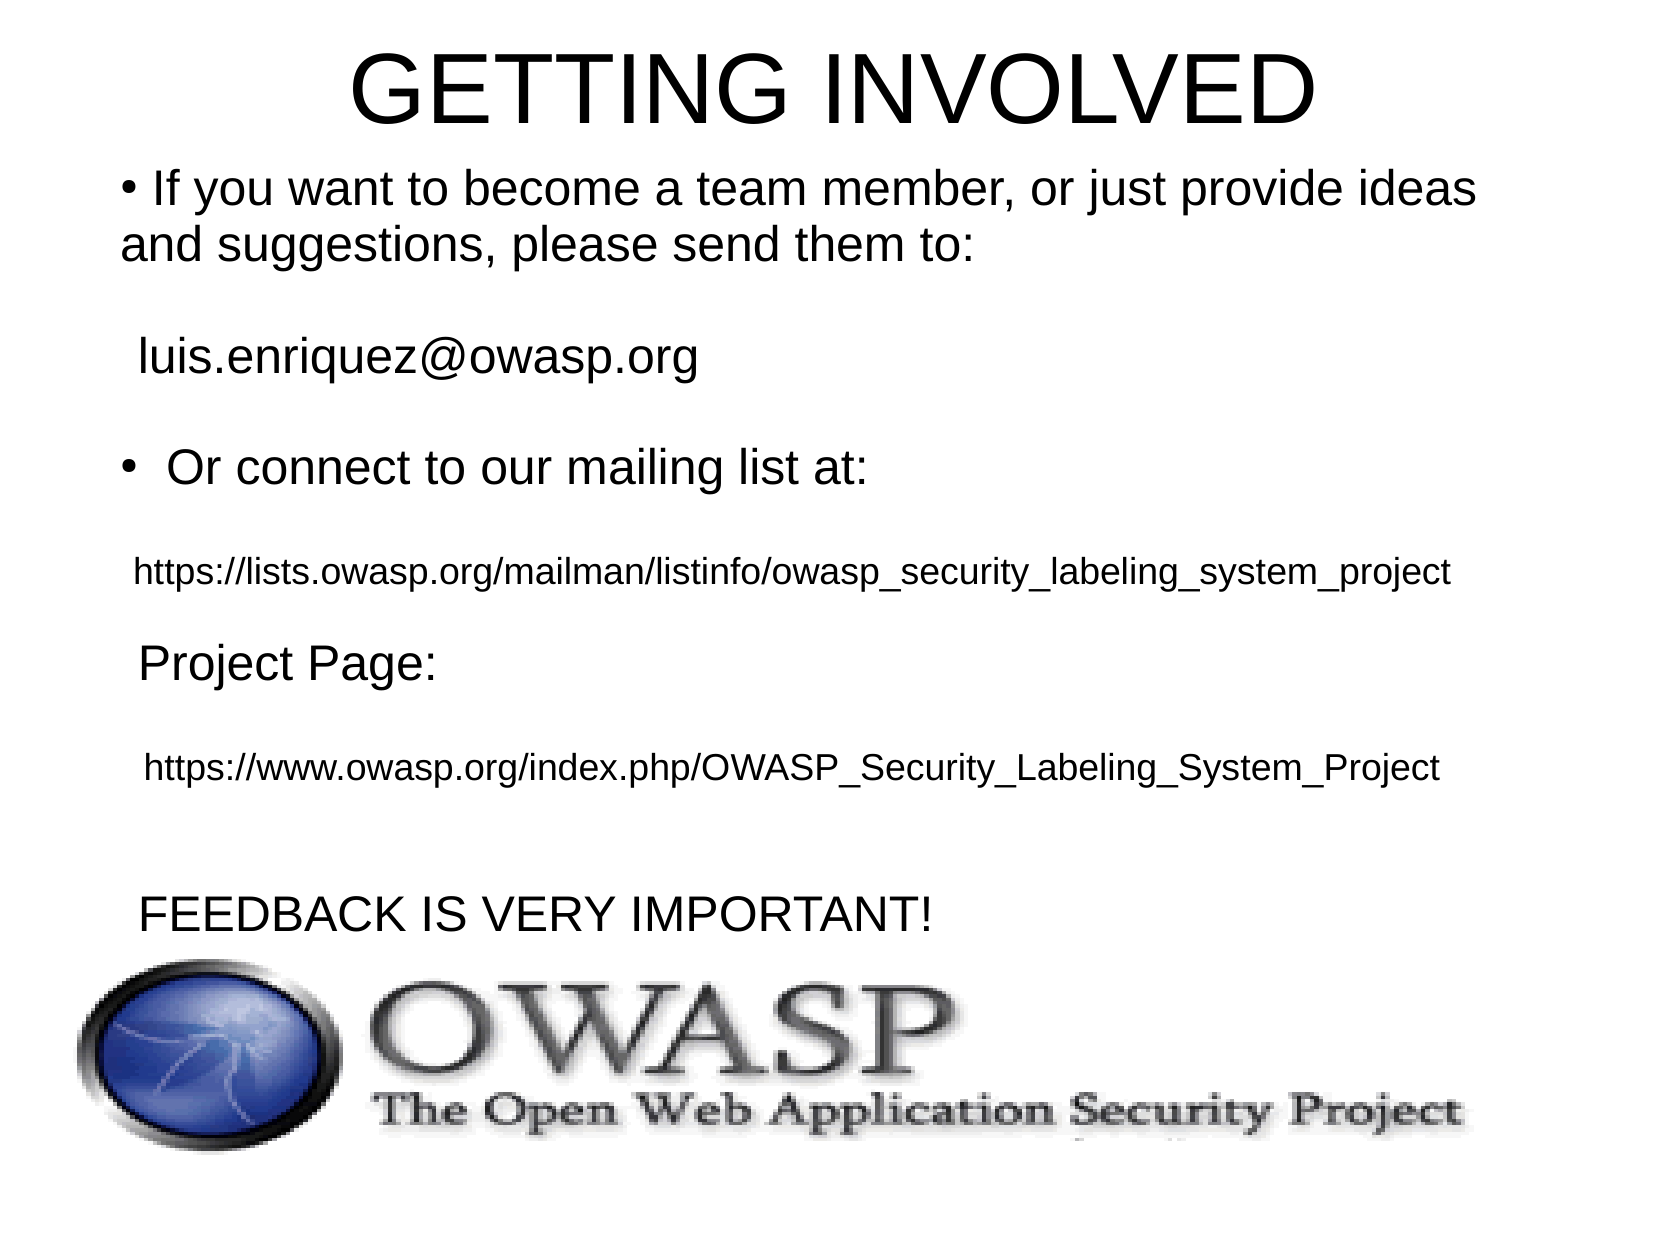

# GETTING INVOLVED
 If you want to become a team member, or just provide ideas and suggestions, please send them to:
luis.enriquez@owasp.org
 Or connect to our mailing list at:
https://lists.owasp.org/mailman/listinfo/owasp_security_labeling_system_project
Project Page:
 https://www.owasp.org/index.php/OWASP_Security_Labeling_System_Project
FEEDBACK IS VERY IMPORTANT!